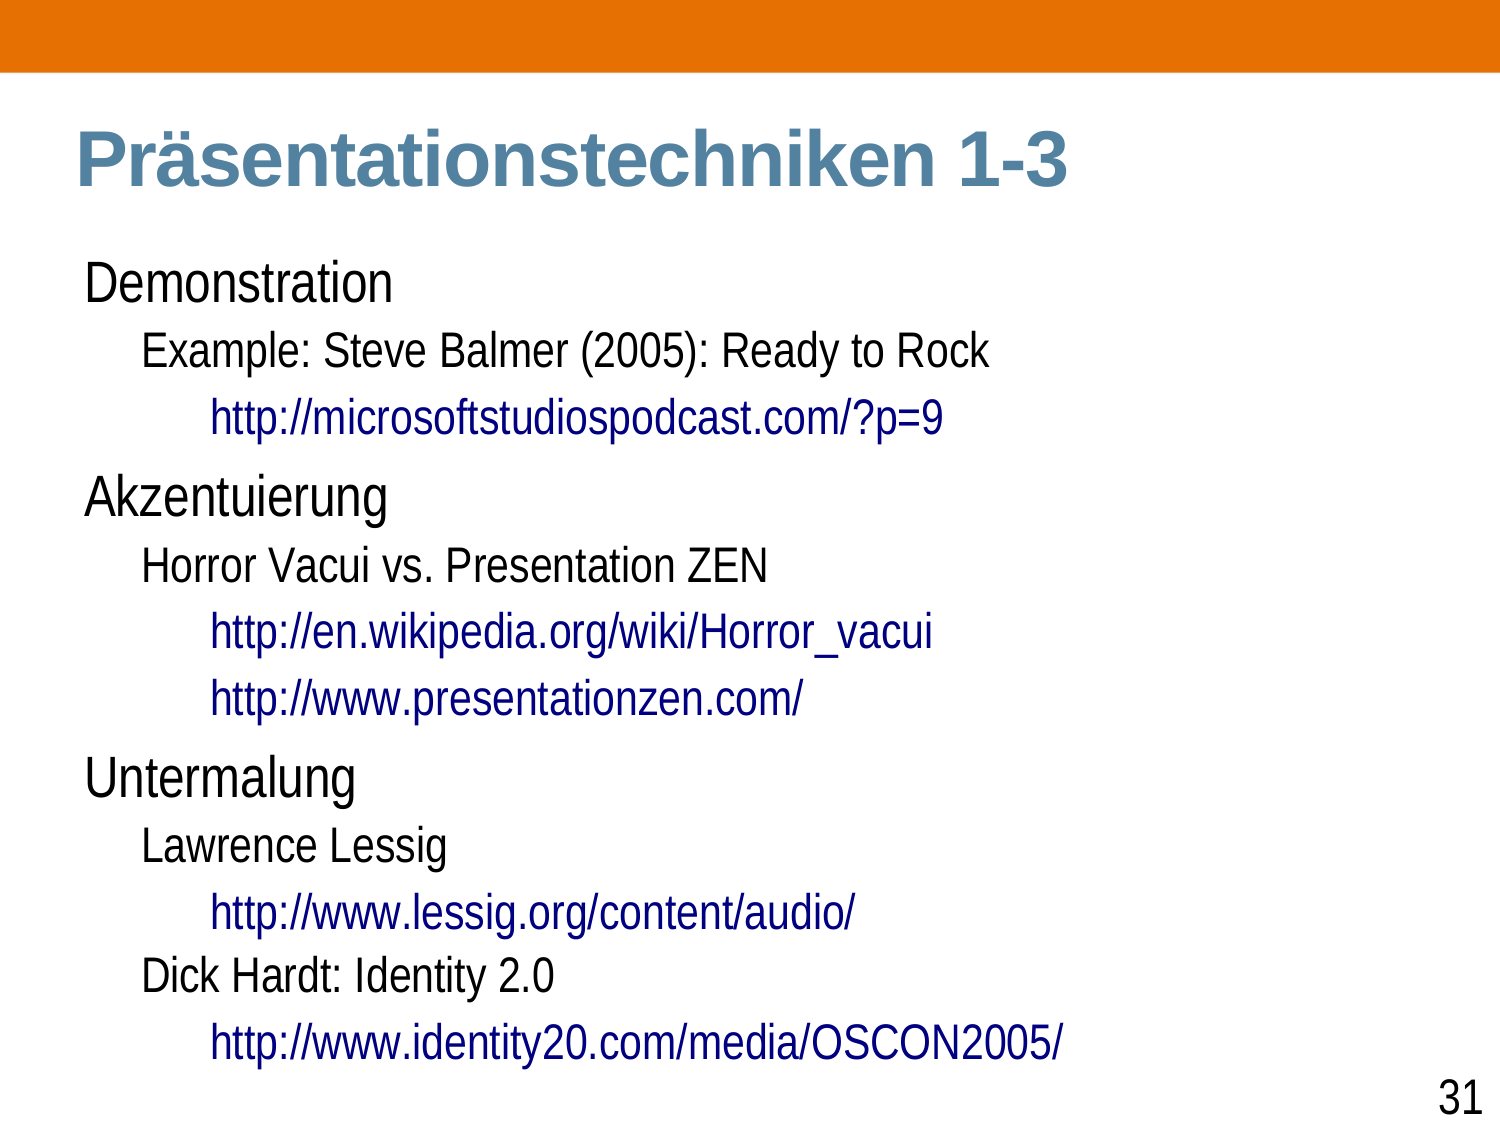

# Präsentationstechniken 1-3
Demonstration
Example: Steve Balmer (2005): Ready to Rock
http://microsoftstudiospodcast.com/?p=9
Akzentuierung
Horror Vacui vs. Presentation ZEN
http://en.wikipedia.org/wiki/Horror_vacui
http://www.presentationzen.com/
Untermalung
Lawrence Lessig
http://www.lessig.org/content/audio/
Dick Hardt: Identity 2.0
http://www.identity20.com/media/OSCON2005/